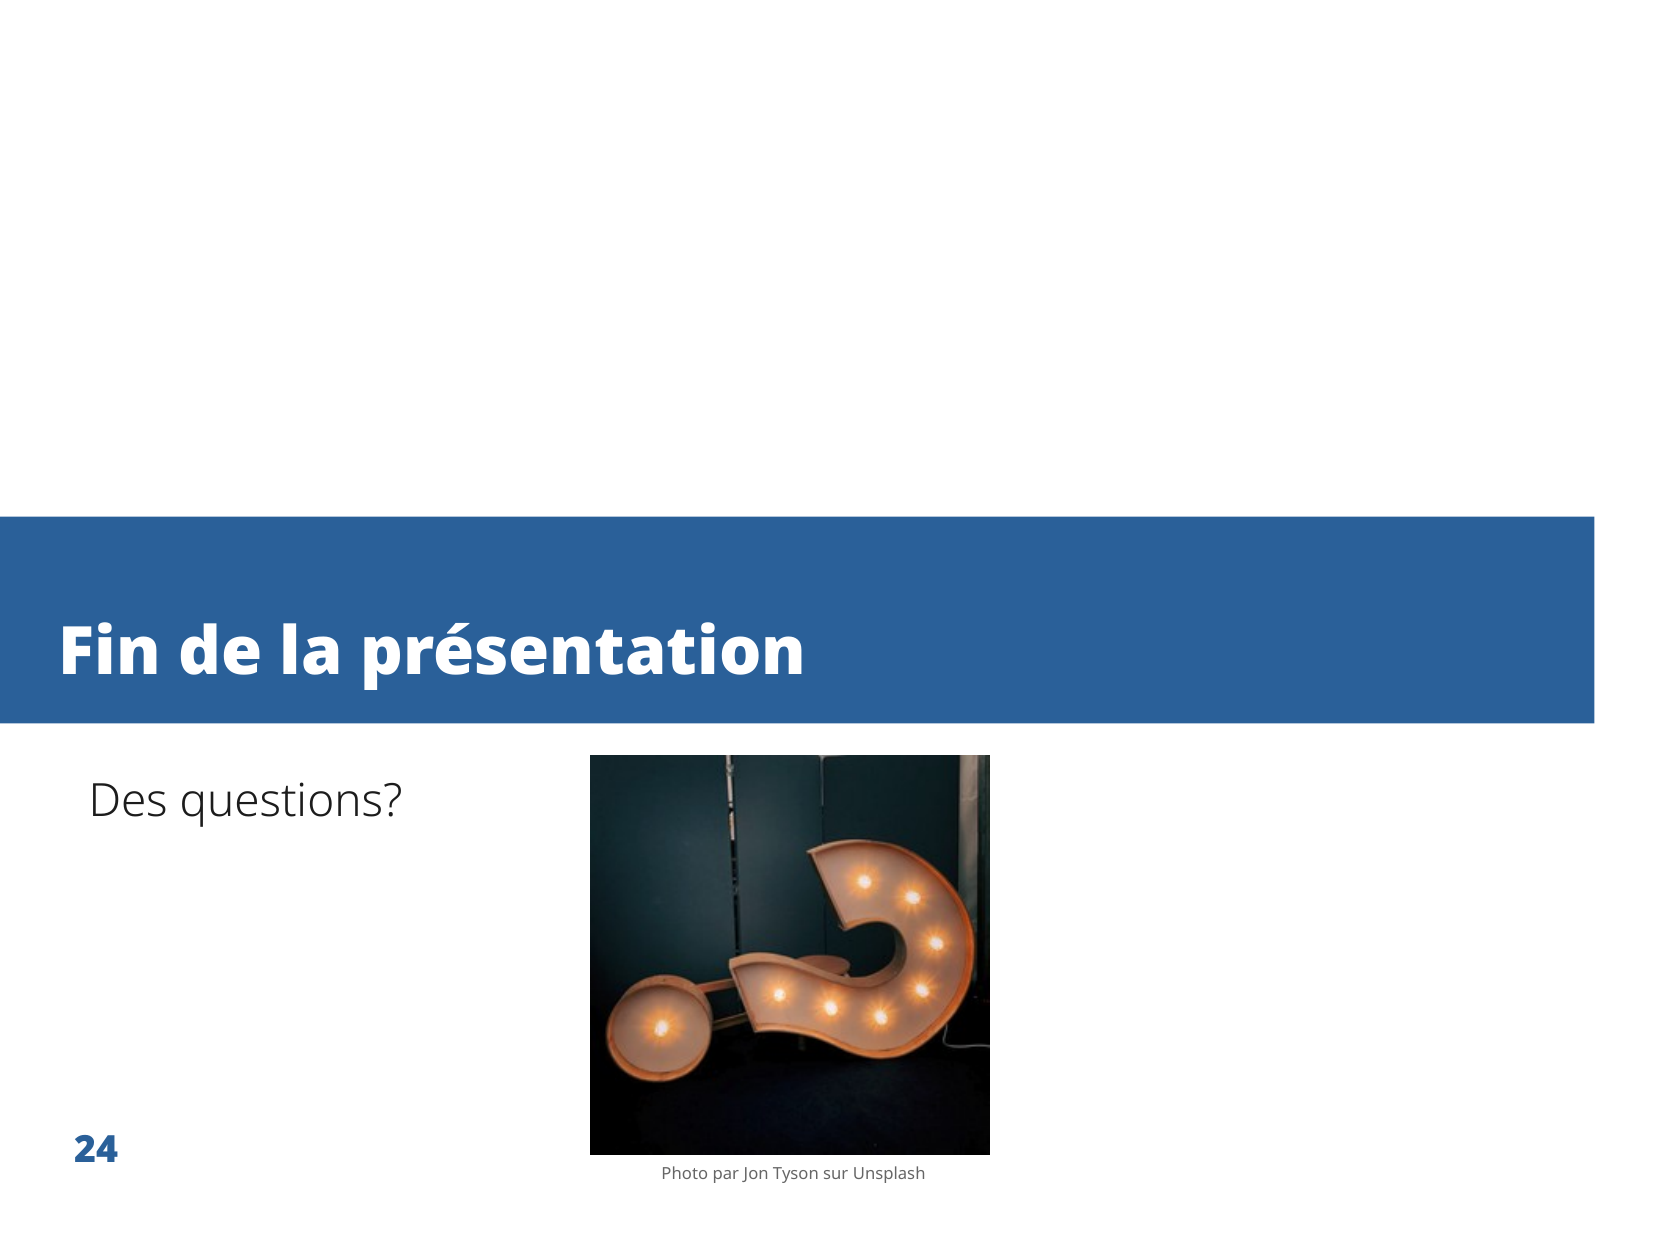

# Fin de la présentation
Des questions?
24
Photo par Jon Tyson sur Unsplash